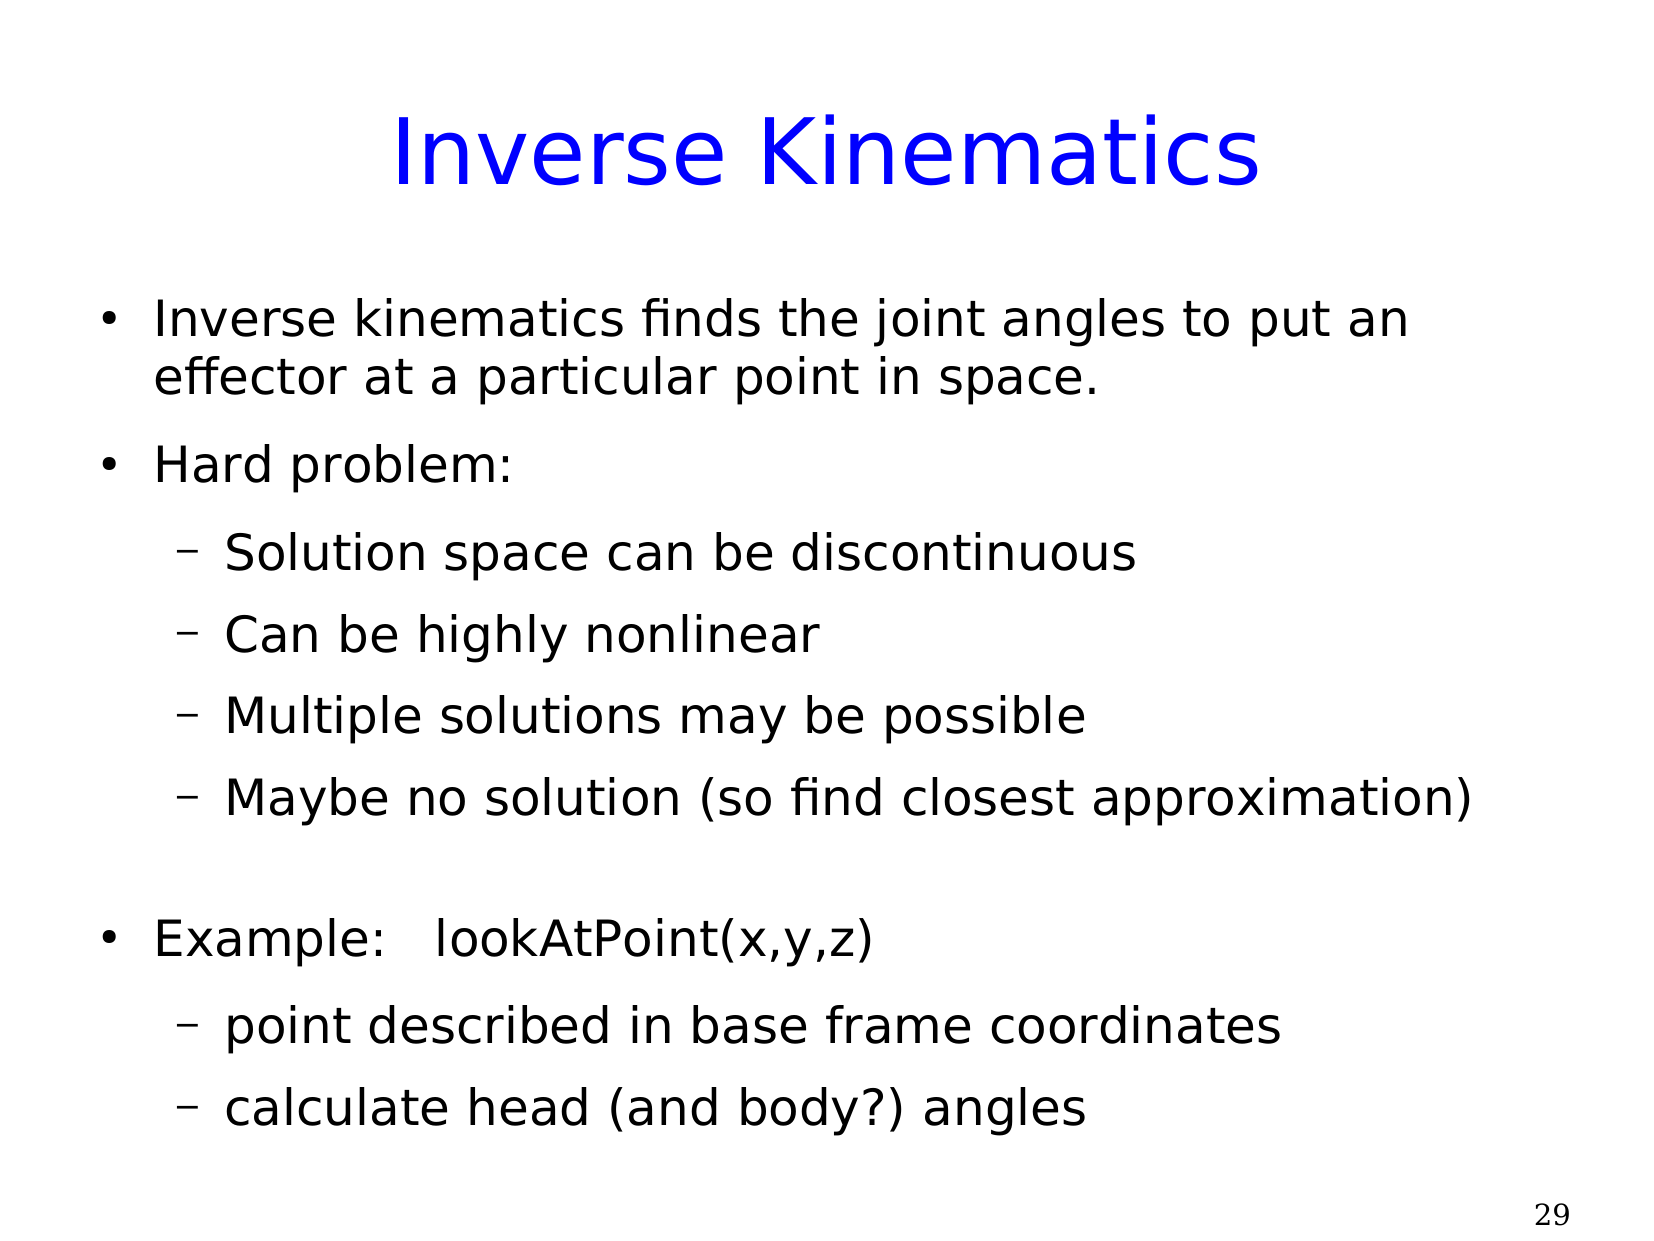

# Inverse Kinematics
Inverse kinematics finds the joint angles to put an effector at a particular point in space.
Hard problem:
Solution space can be discontinuous
Can be highly nonlinear
Multiple solutions may be possible
Maybe no solution (so find closest approximation)
Example: lookAtPoint(x,y,z)
point described in base frame coordinates
calculate head (and body?) angles
29